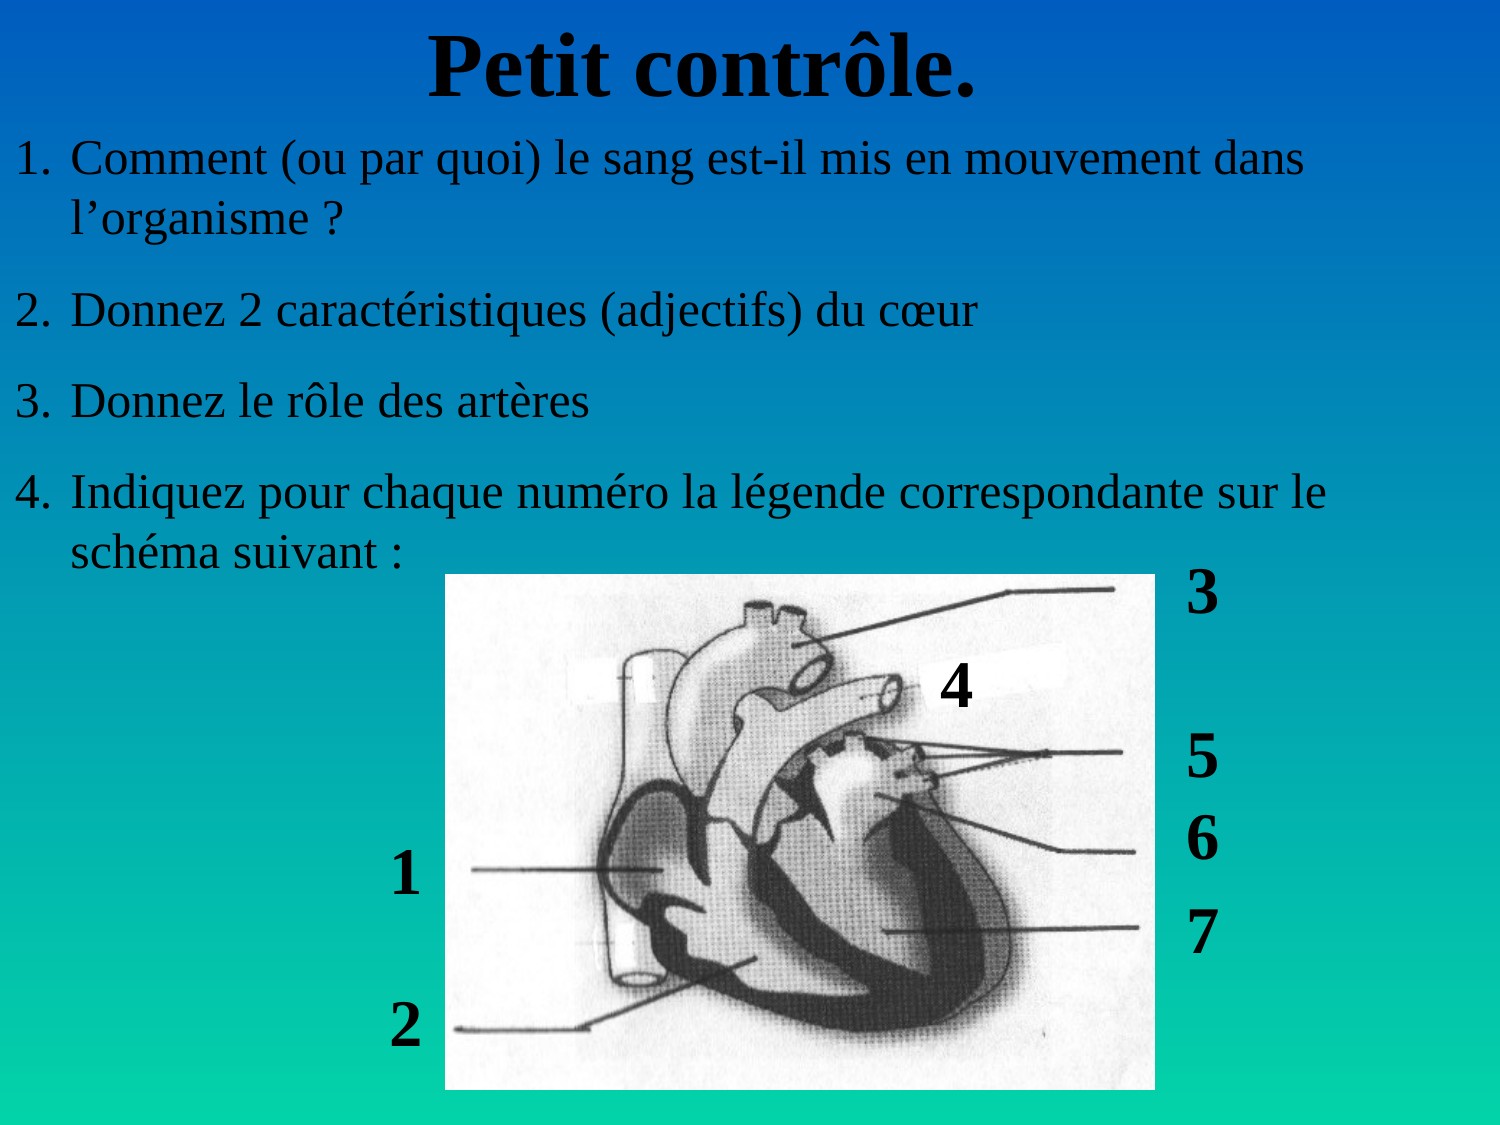

Petit contrôle.
Comment (ou par quoi) le sang est-il mis en mouvement dans l’organisme ?
Donnez 2 caractéristiques (adjectifs) du cœur
Donnez le rôle des artères
Indiquez pour chaque numéro la légende correspondante sur le schéma suivant :
3
4
5
6
1
7
2